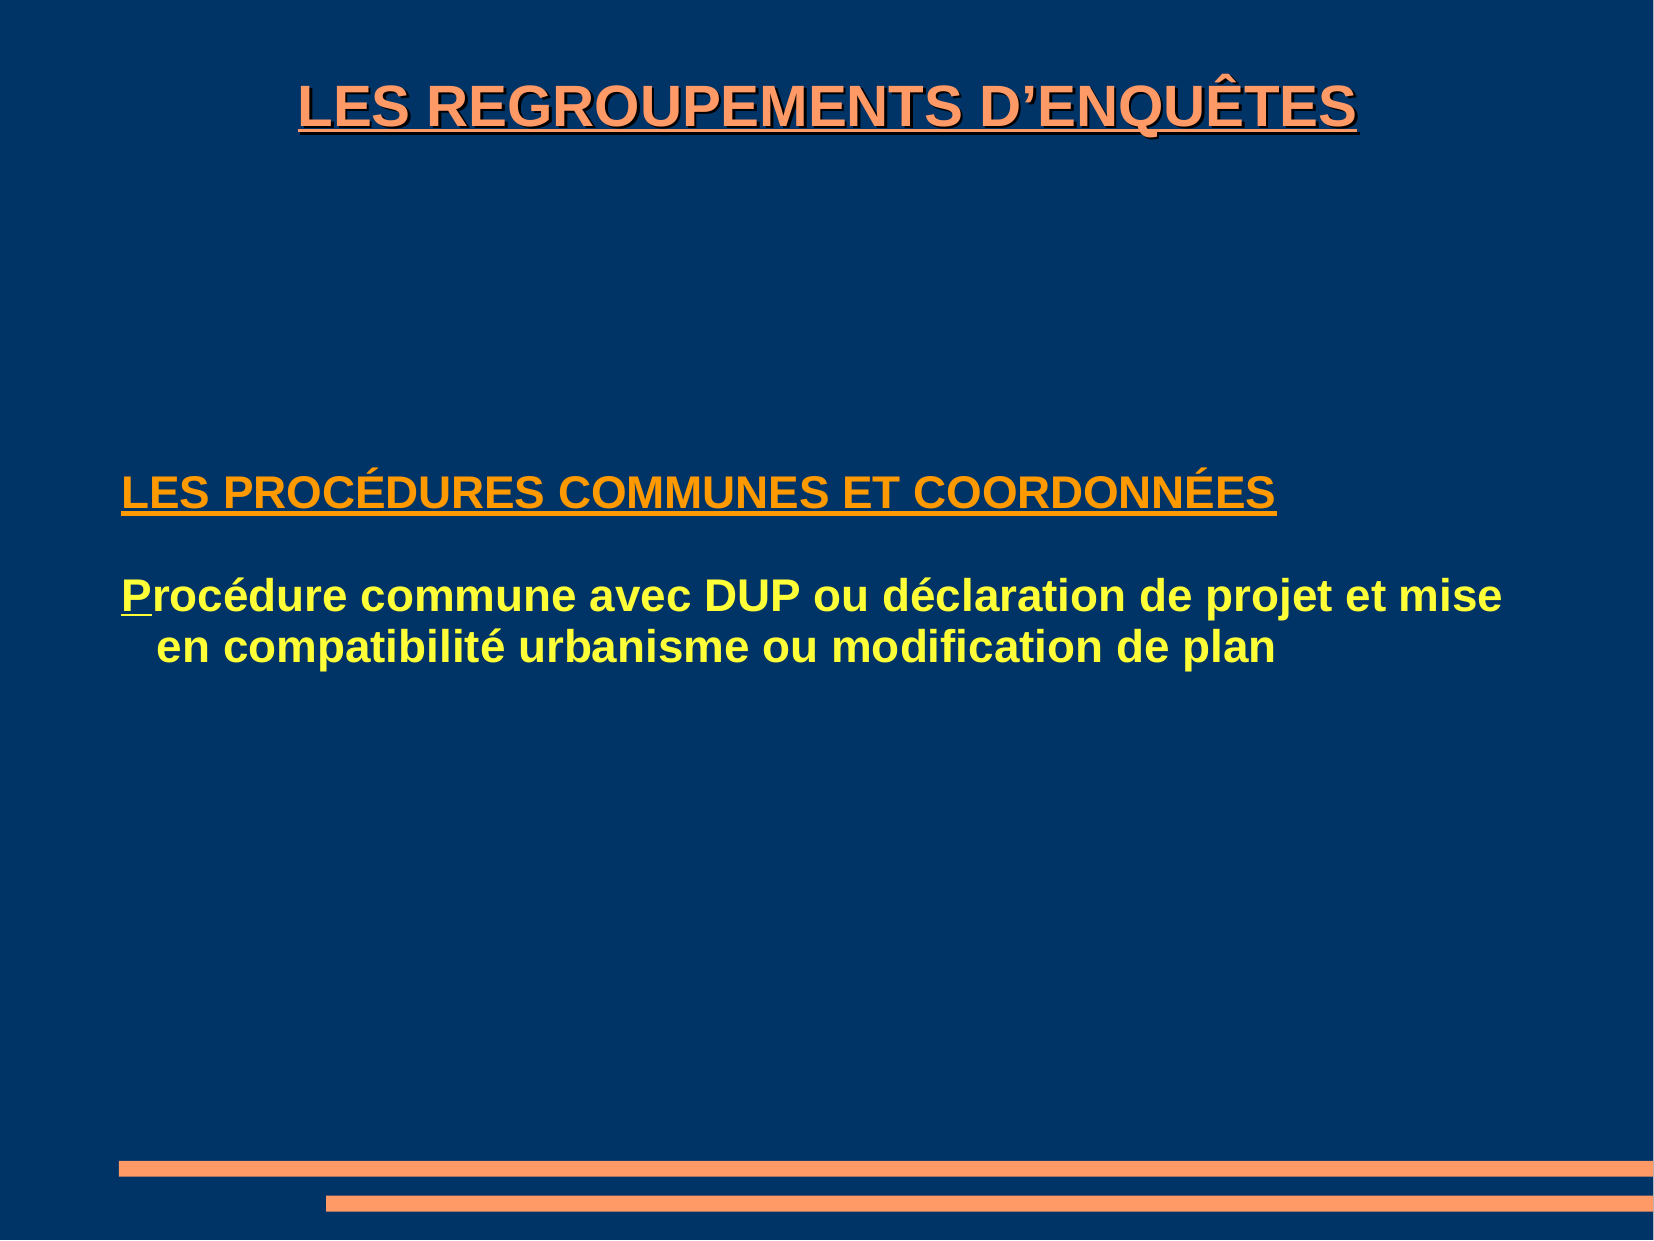

# LES REGROUPEMENTS D’ENQUÊTES
LES PROCÉDURES COMMUNES ET COORDONNÉES
Procédure commune avec DUP ou déclaration de projet et mise en compatibilité urbanisme ou modification de plan